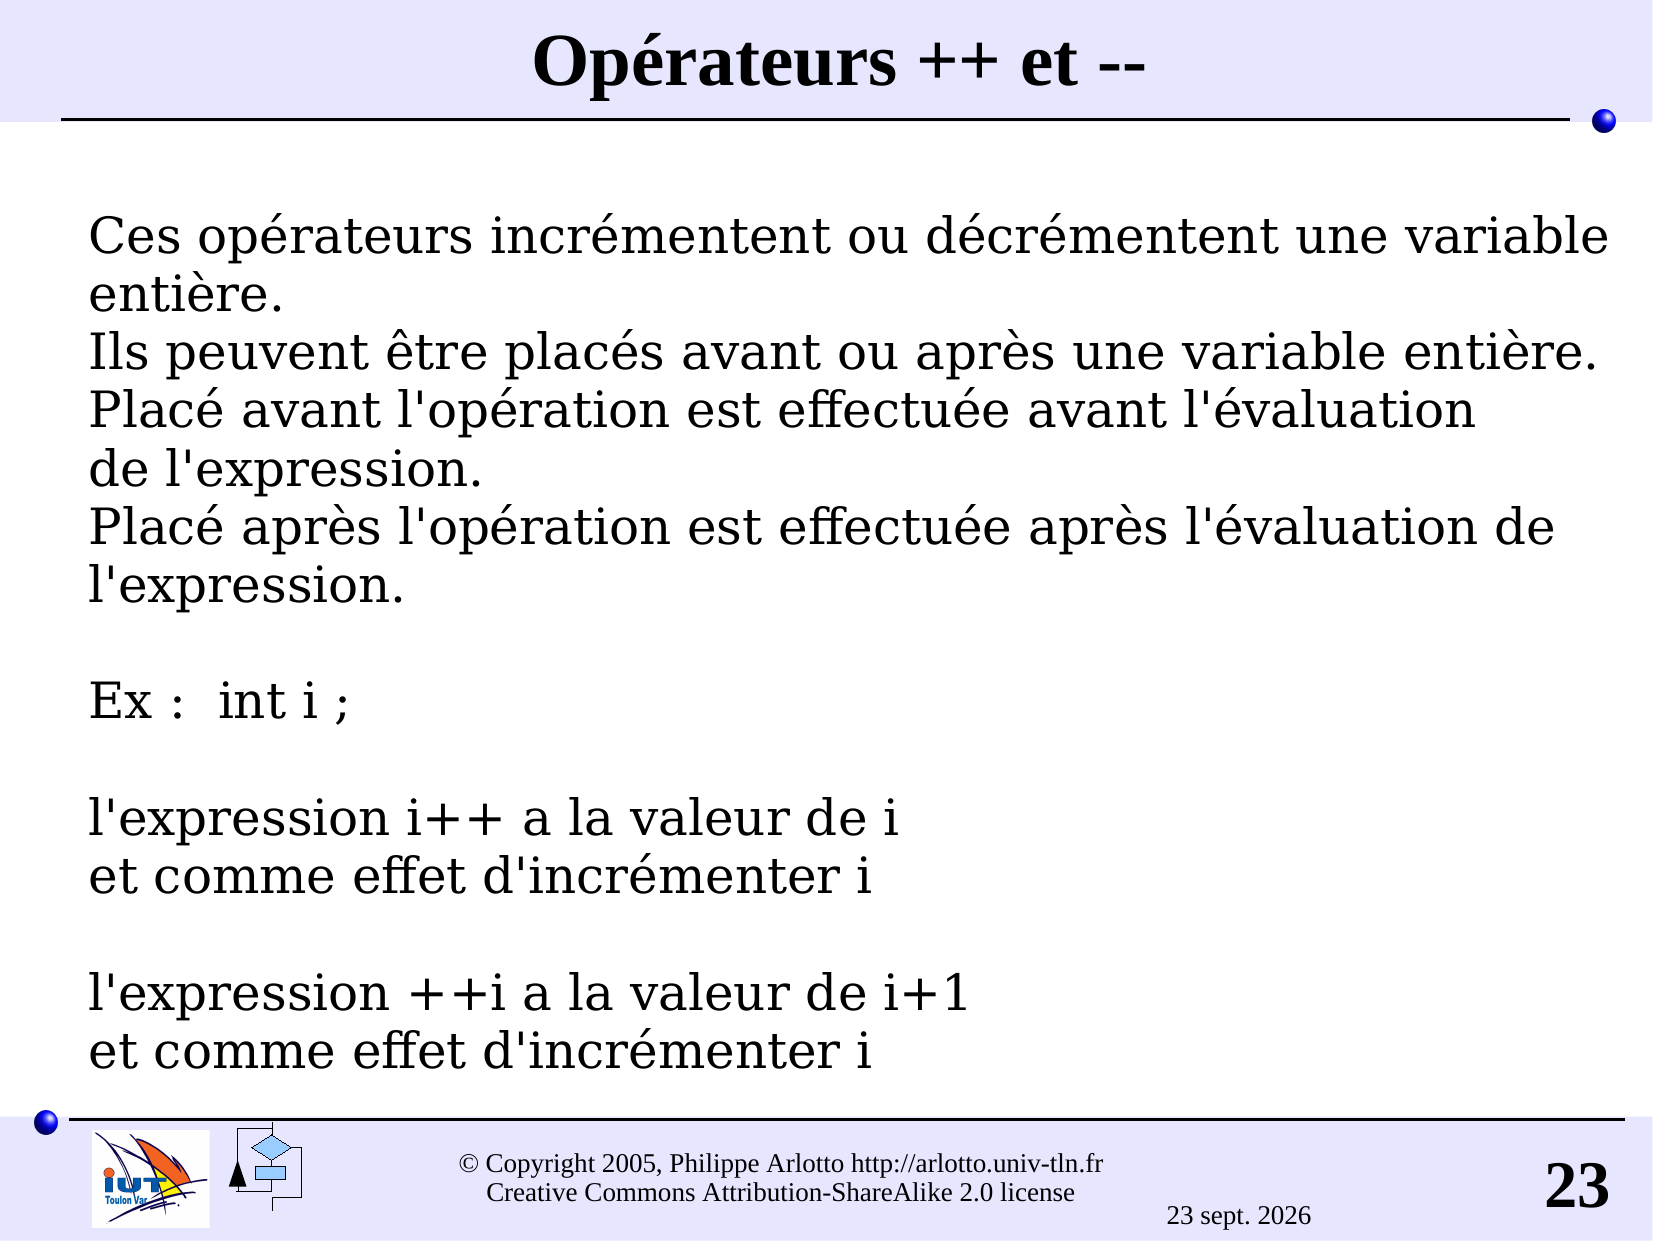

# Opérateurs ++ et --
Ces opérateurs incrémentent ou décrémentent une variable
entière.
Ils peuvent être placés avant ou après une variable entière.
Placé avant l'opération est effectuée avant l'évaluation
de l'expression.
Placé après l'opération est effectuée après l'évaluation de
l'expression.
Ex : int i ;
l'expression i++ a la valeur de i
et comme effet d'incrémenter i
l'expression ++i a la valeur de i+1
et comme effet d'incrémenter i